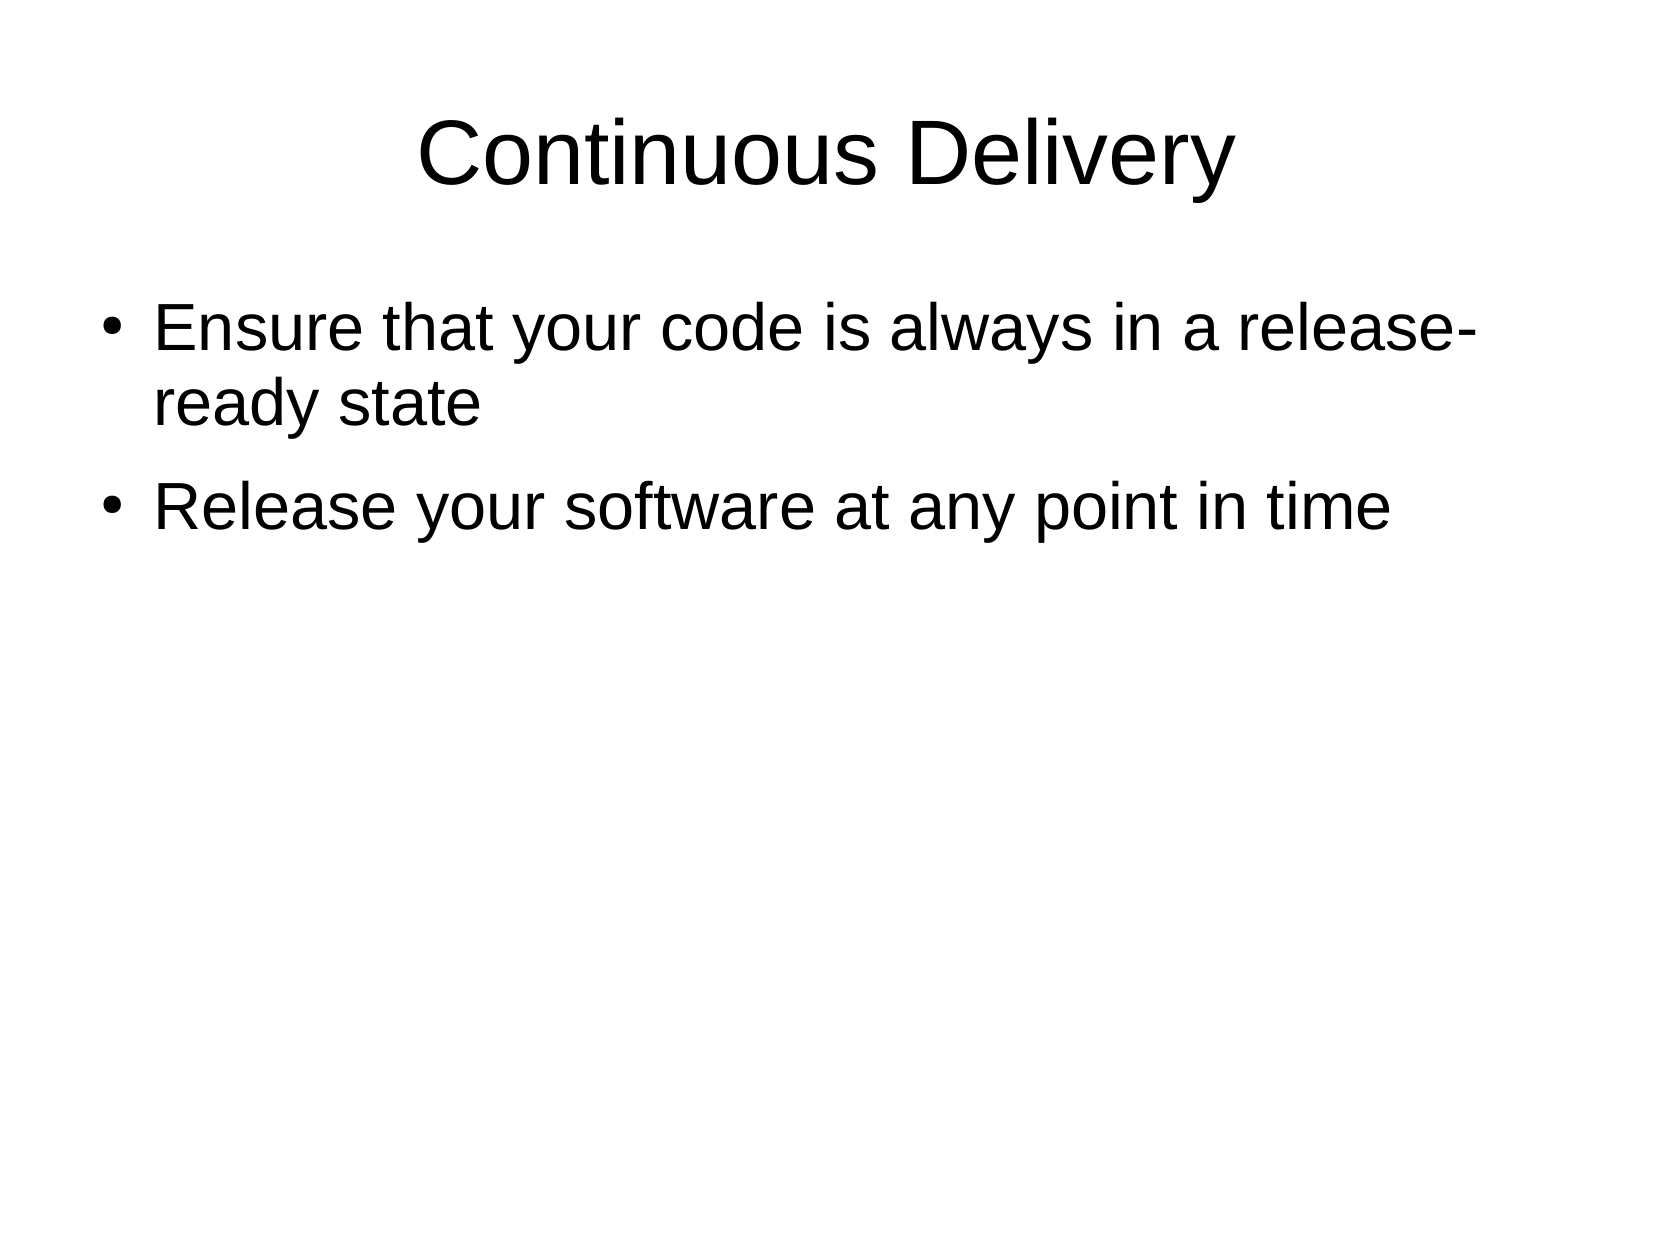

# Continuous Delivery
Ensure that your code is always in a release-ready state
Release your software at any point in time